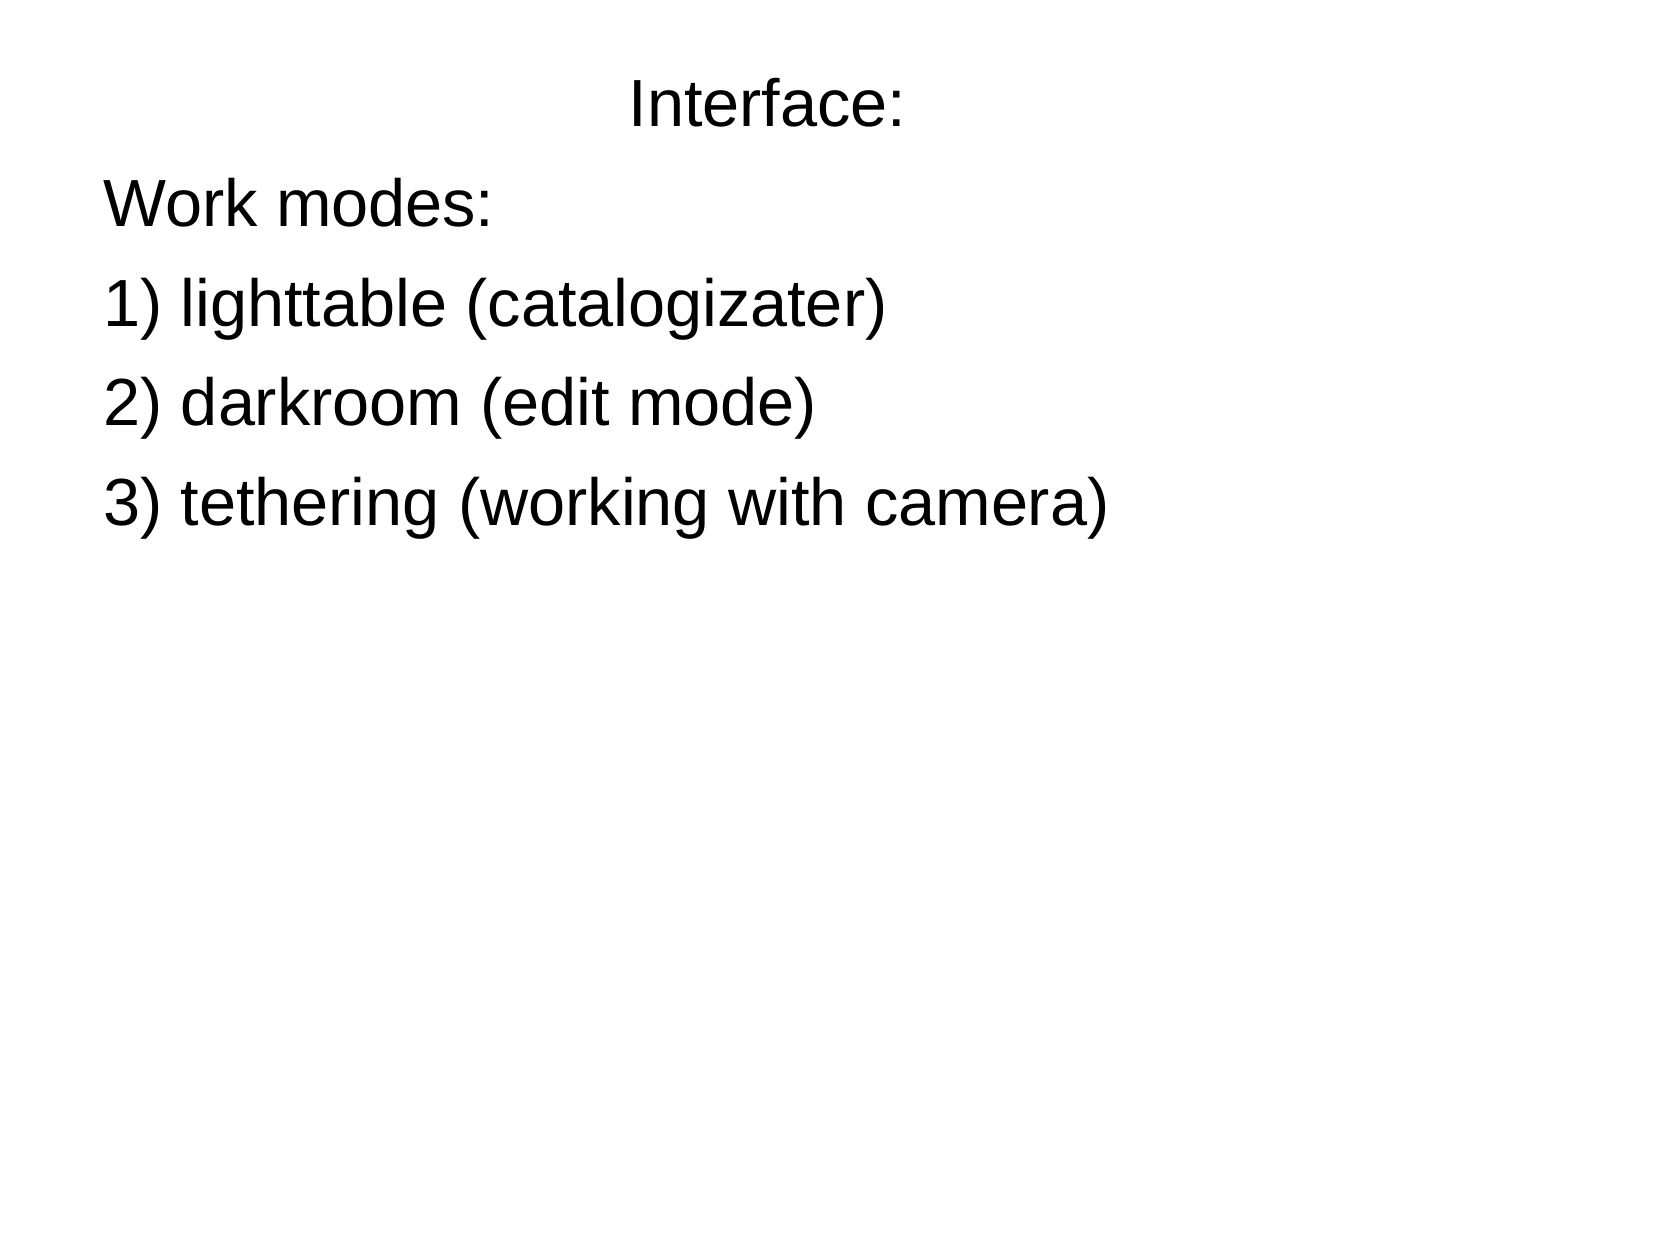

Interface:
Work modes:
1) lighttable (catalogizater)
2) darkroom (edit mode)
3) tethering (working with camera)